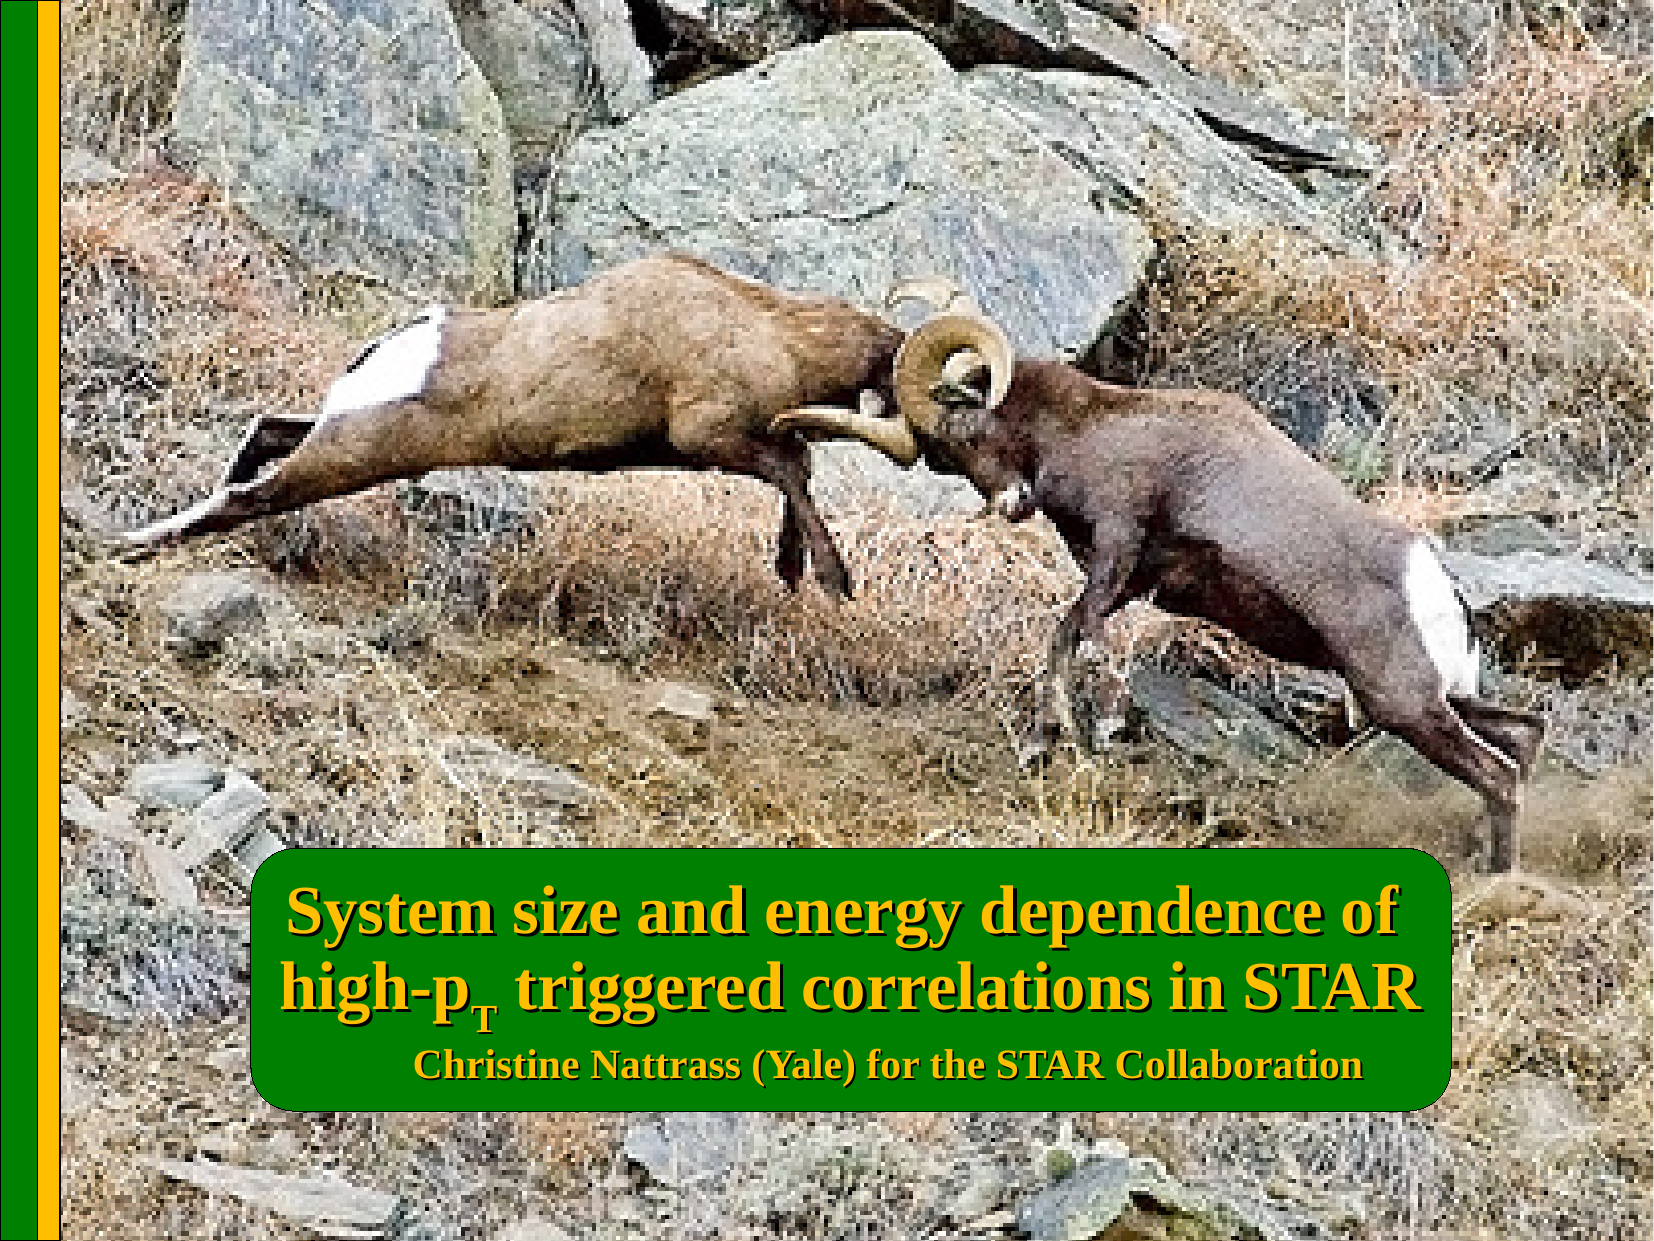

System size and energy dependence of
high-pT triggered correlations in STAR
	Christine Nattrass (Yale) for the STAR Collaboration